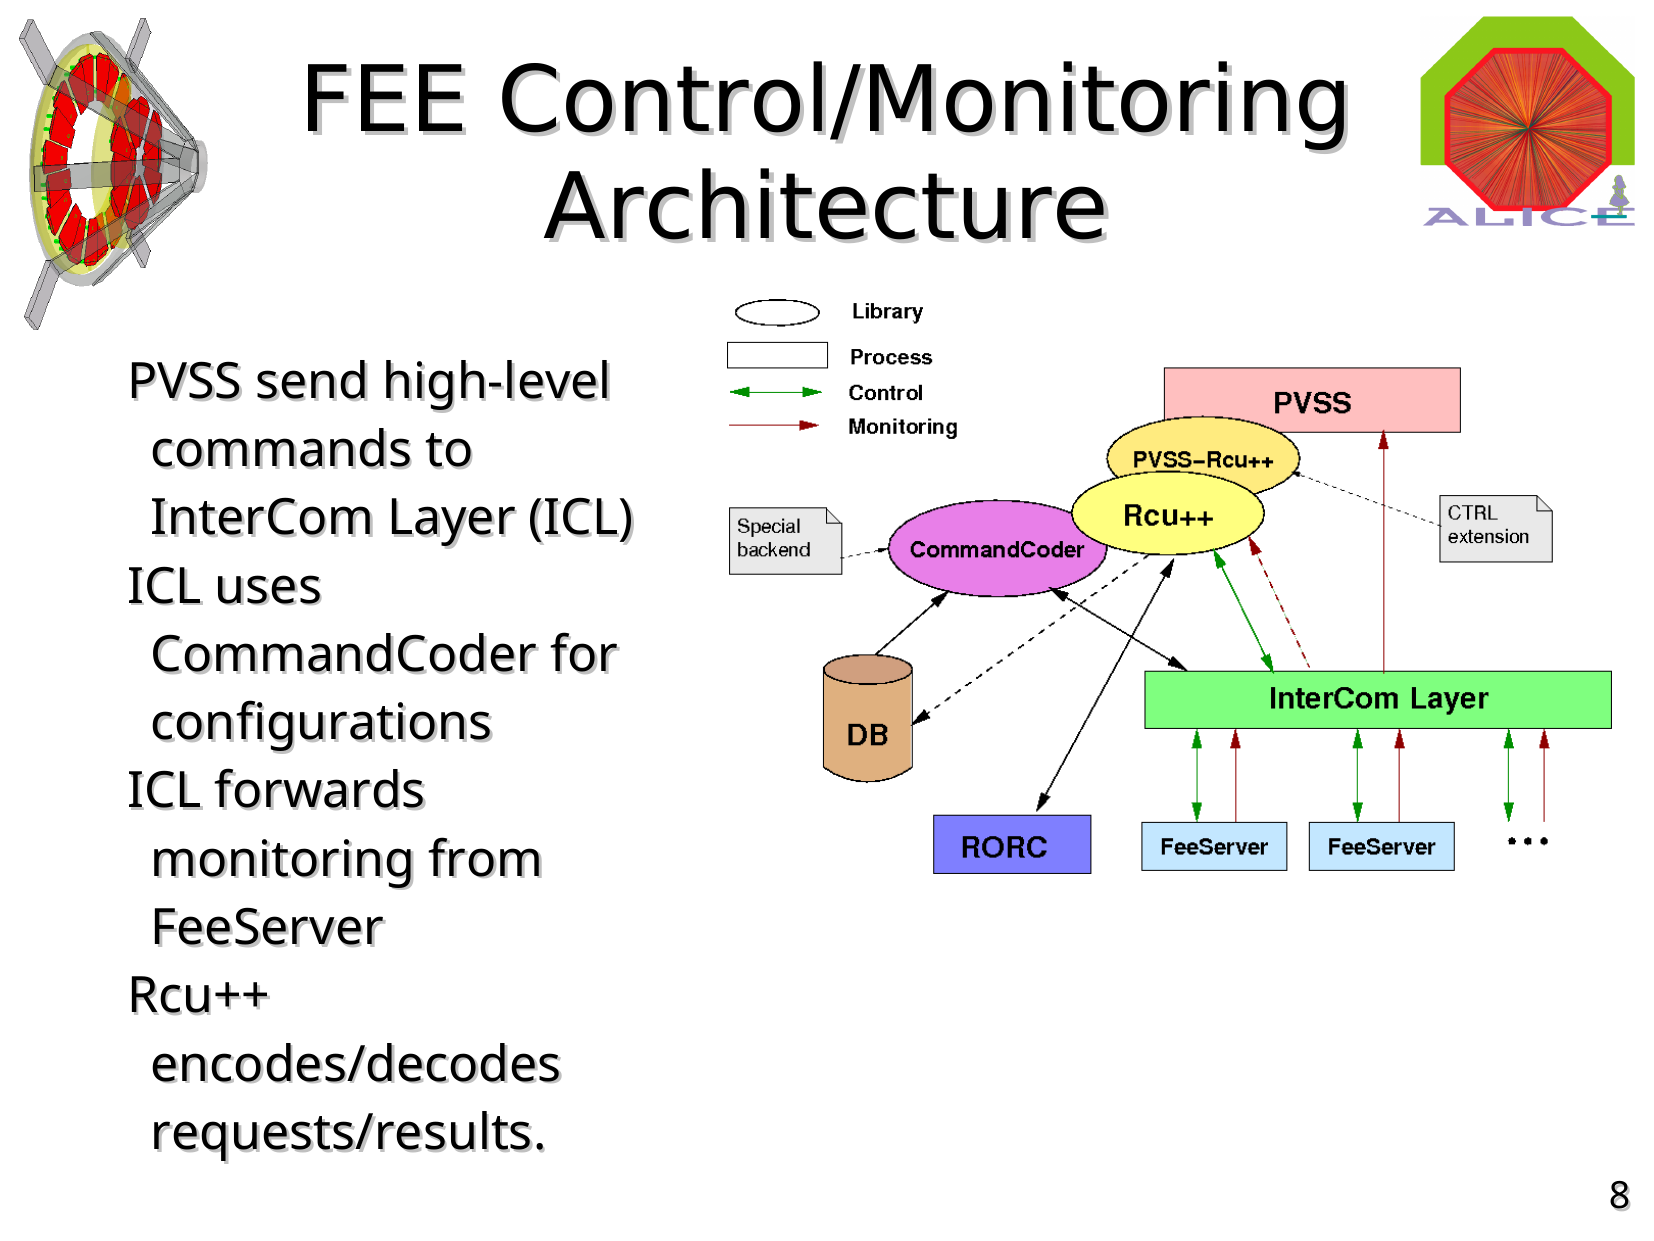

# FEE Control/Monitoring Architecture
PVSS send high-level commands to InterCom Layer (ICL)
ICL uses CommandCoder for configurations
ICL forwards monitoring from FeeServer
Rcu++ encodes/decodes requests/results.